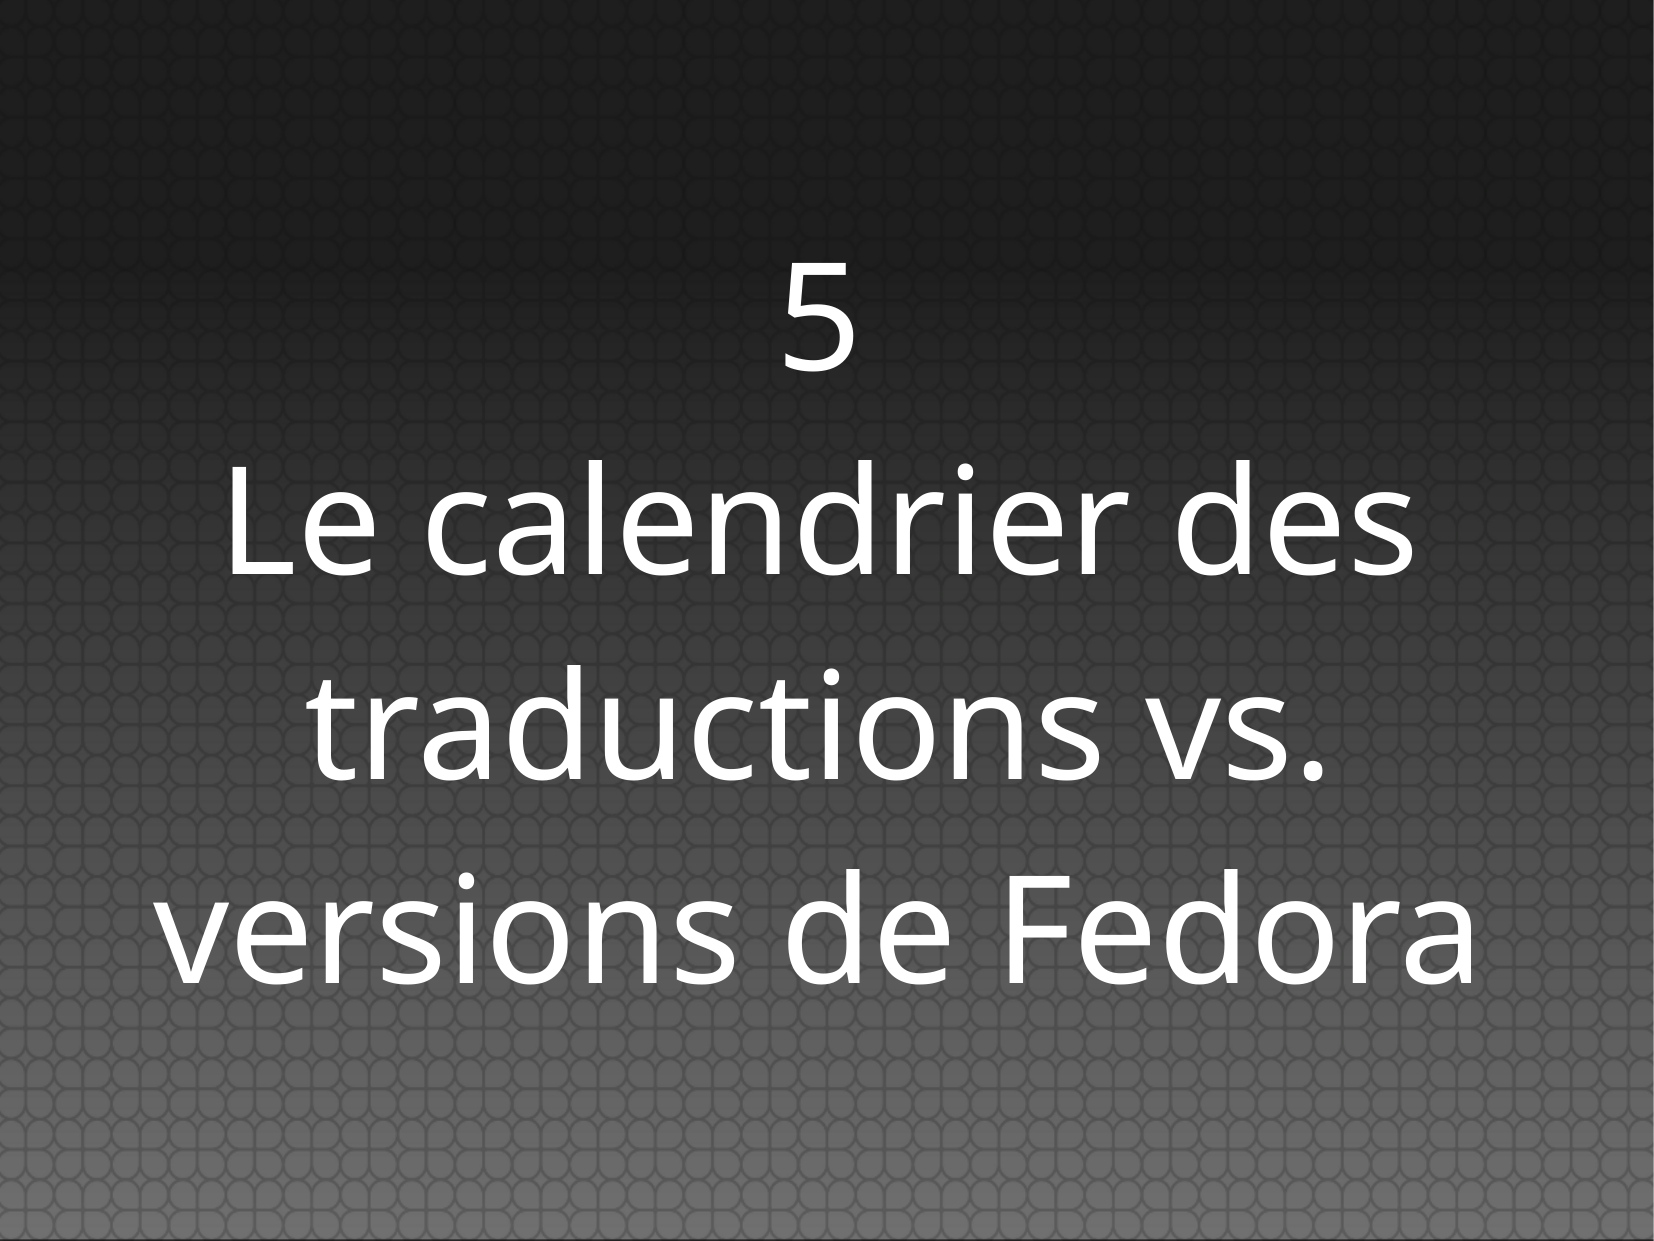

# 5 Le calendrier des traductions vs. versions de Fedora